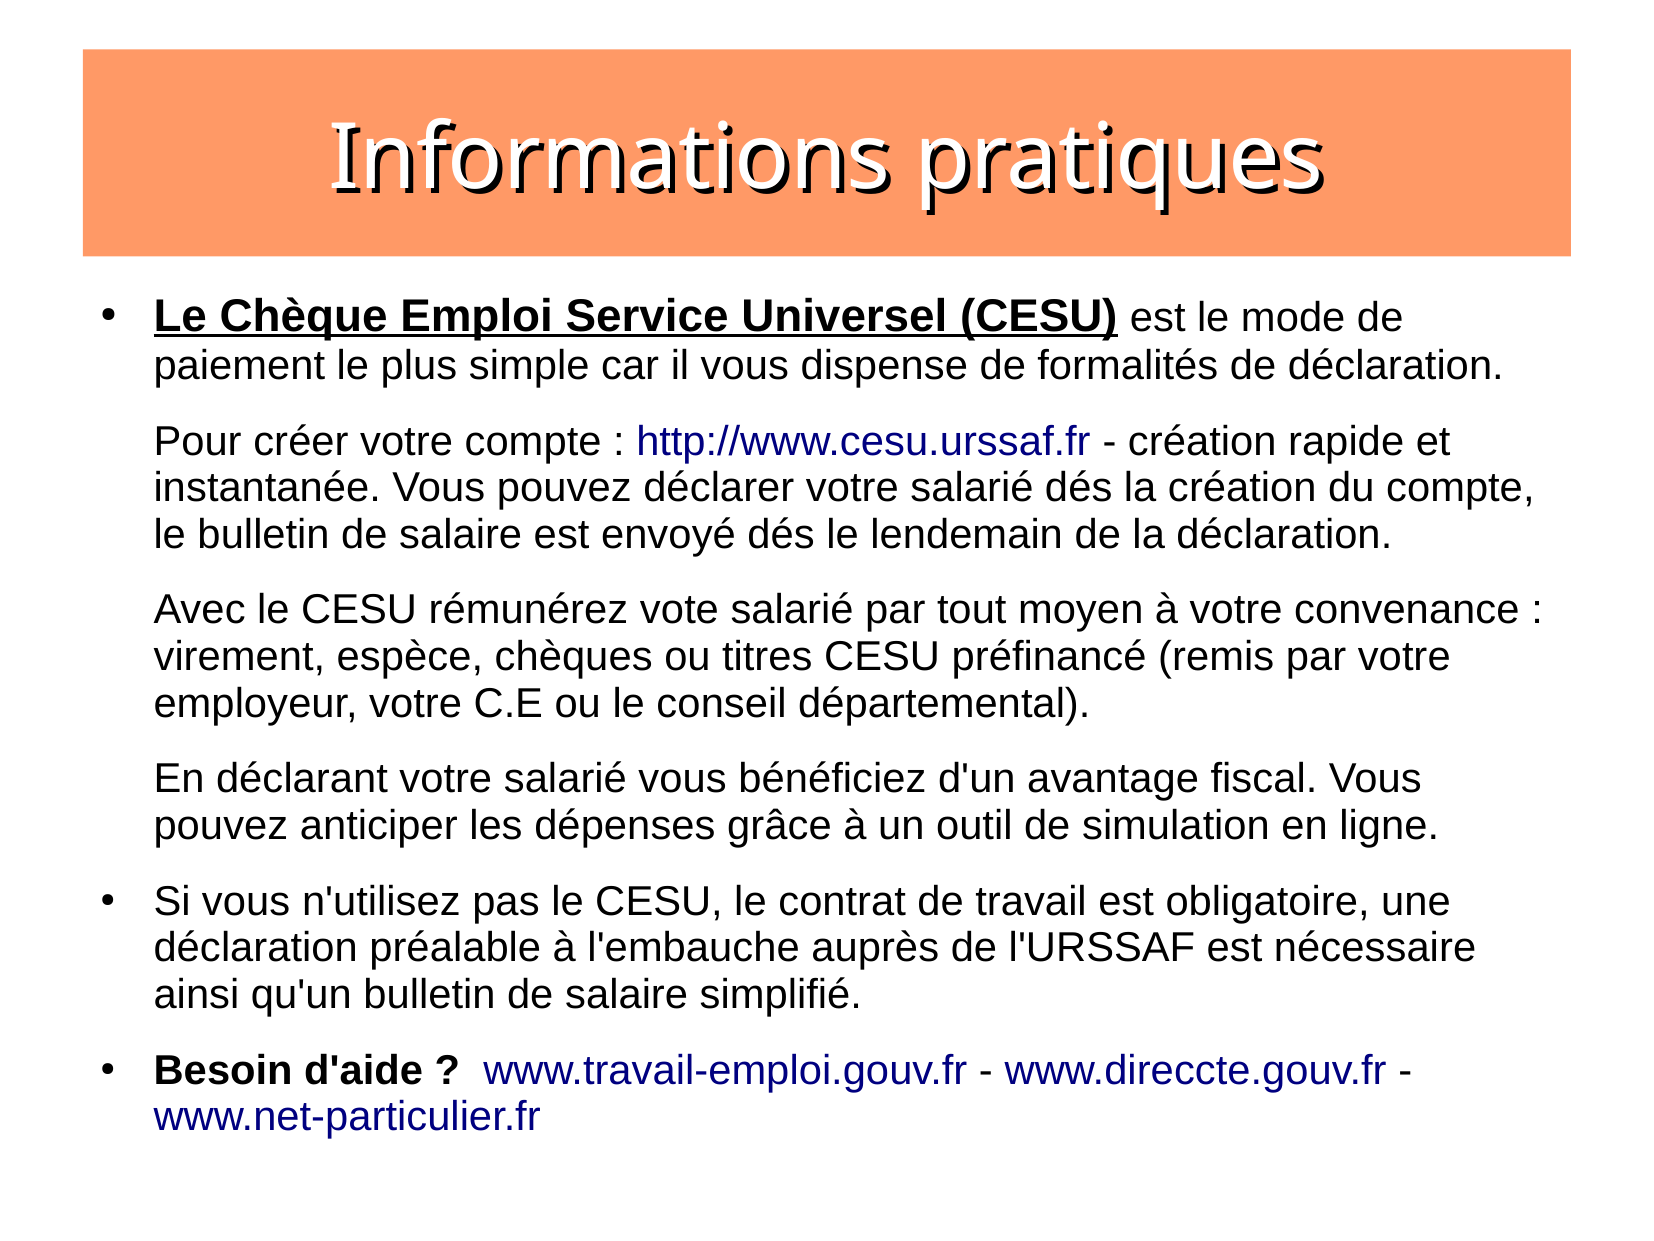

#
Informations pratiques
Le Chèque Emploi Service Universel (CESU) est le mode de paiement le plus simple car il vous dispense de formalités de déclaration.
Pour créer votre compte : http://www.cesu.urssaf.fr - création rapide et instantanée. Vous pouvez déclarer votre salarié dés la création du compte, le bulletin de salaire est envoyé dés le lendemain de la déclaration.
Avec le CESU rémunérez vote salarié par tout moyen à votre convenance : virement, espèce, chèques ou titres CESU préfinancé (remis par votre employeur, votre C.E ou le conseil départemental).
En déclarant votre salarié vous bénéficiez d'un avantage fiscal. Vous pouvez anticiper les dépenses grâce à un outil de simulation en ligne.
Si vous n'utilisez pas le CESU, le contrat de travail est obligatoire, une déclaration préalable à l'embauche auprès de l'URSSAF est nécessaire ainsi qu'un bulletin de salaire simplifié.
Besoin d'aide ? www.travail-emploi.gouv.fr - www.direccte.gouv.fr - www.net-particulier.fr